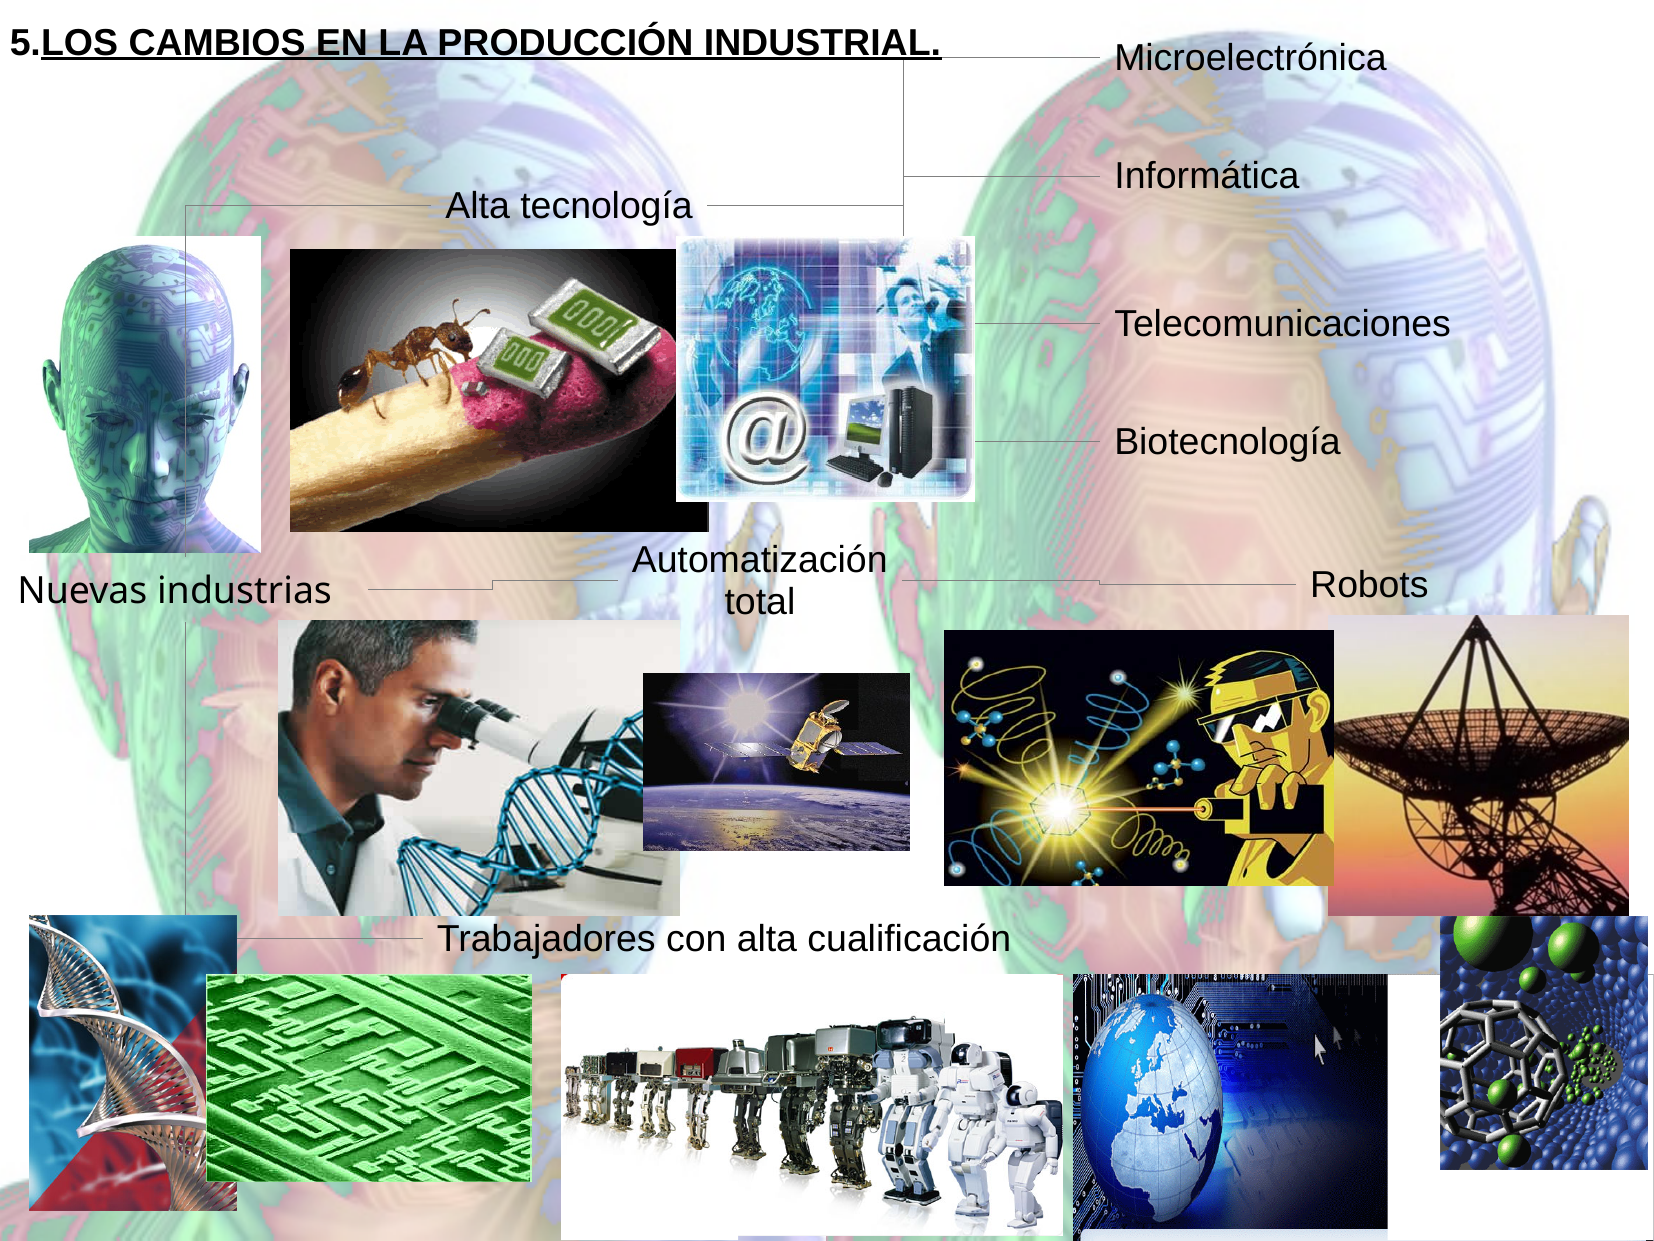

5.LOS CAMBIOS EN LA PRODUCCIÓN INDUSTRIAL.
Microelectrónica
Informática
Alta tecnología
Telecomunicaciones
Biotecnología
Automatización
total
Nuevas industrias
Robots
Trabajadores con alta cualificación